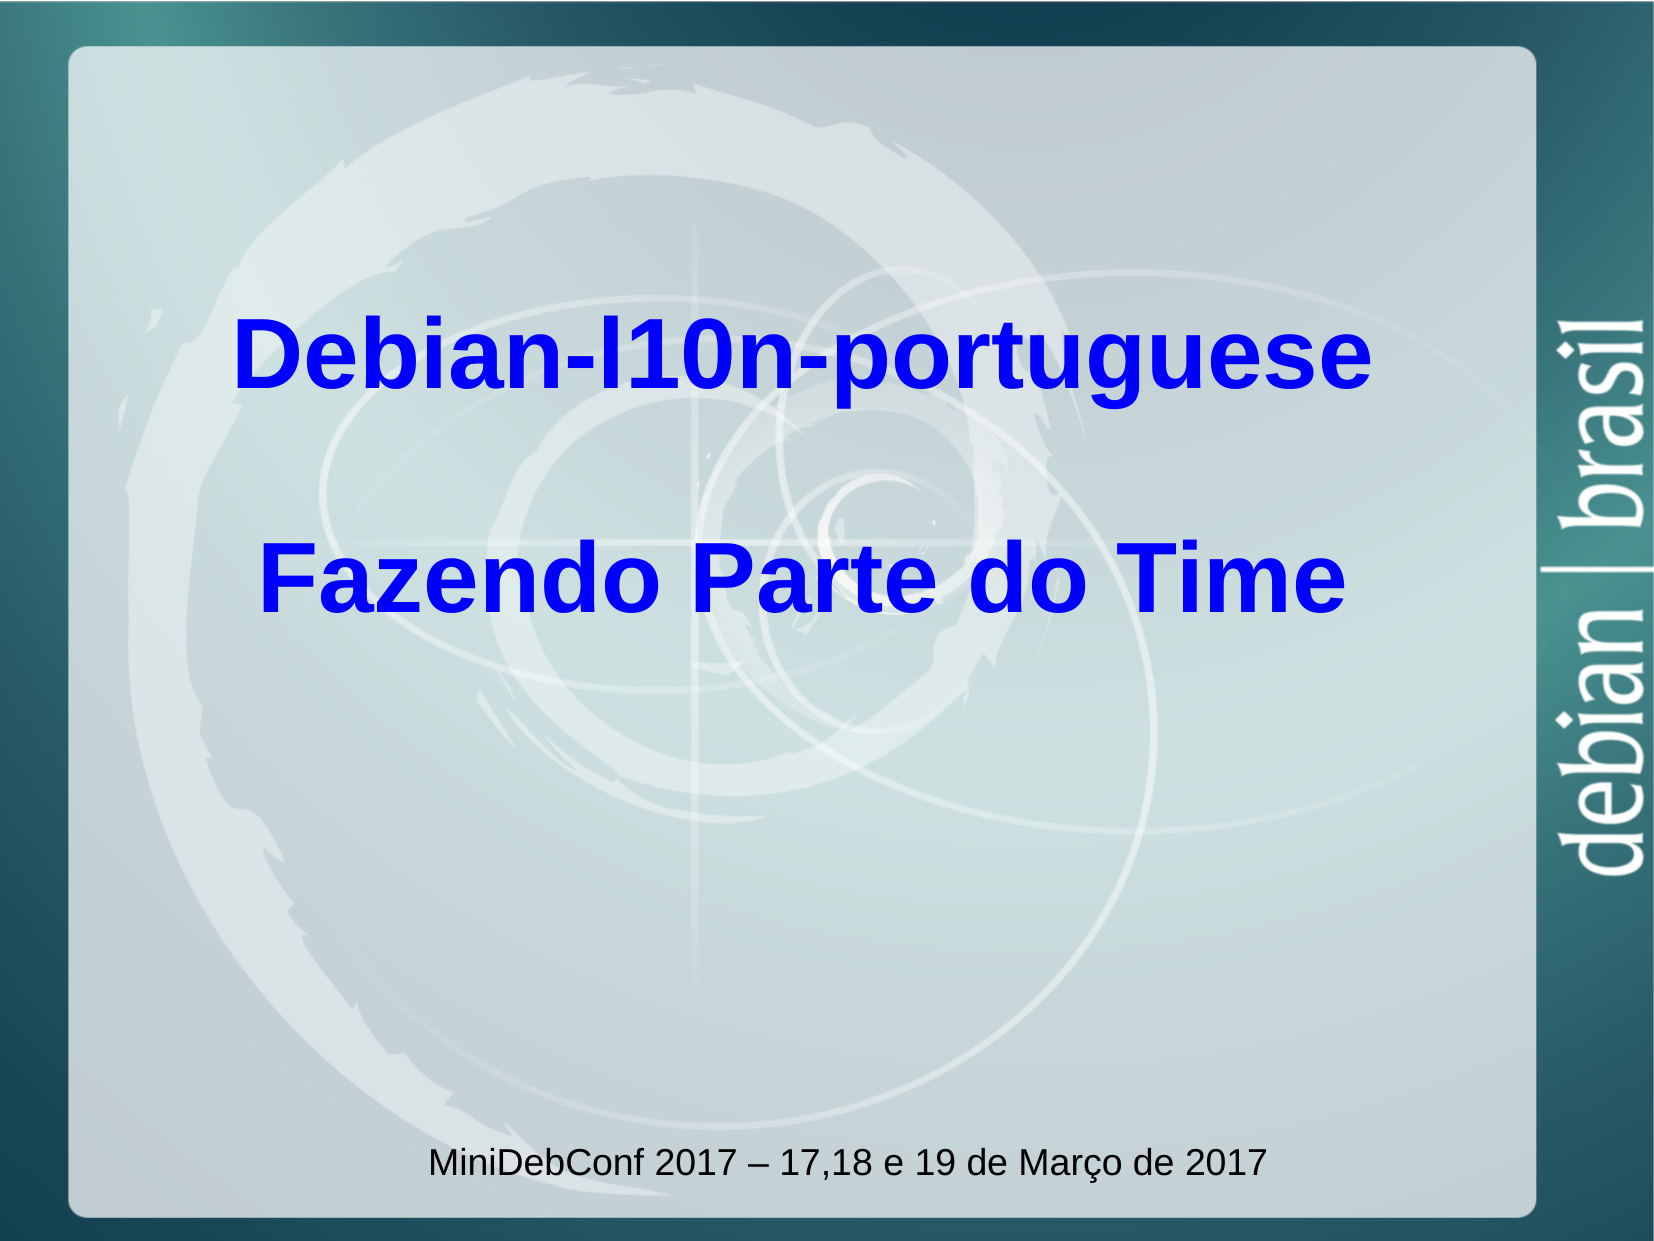

# Debian-l10n-portuguese
Fazendo Parte do Time
MiniDebConf 2017 – 17,18 e 19 de Março de 2017